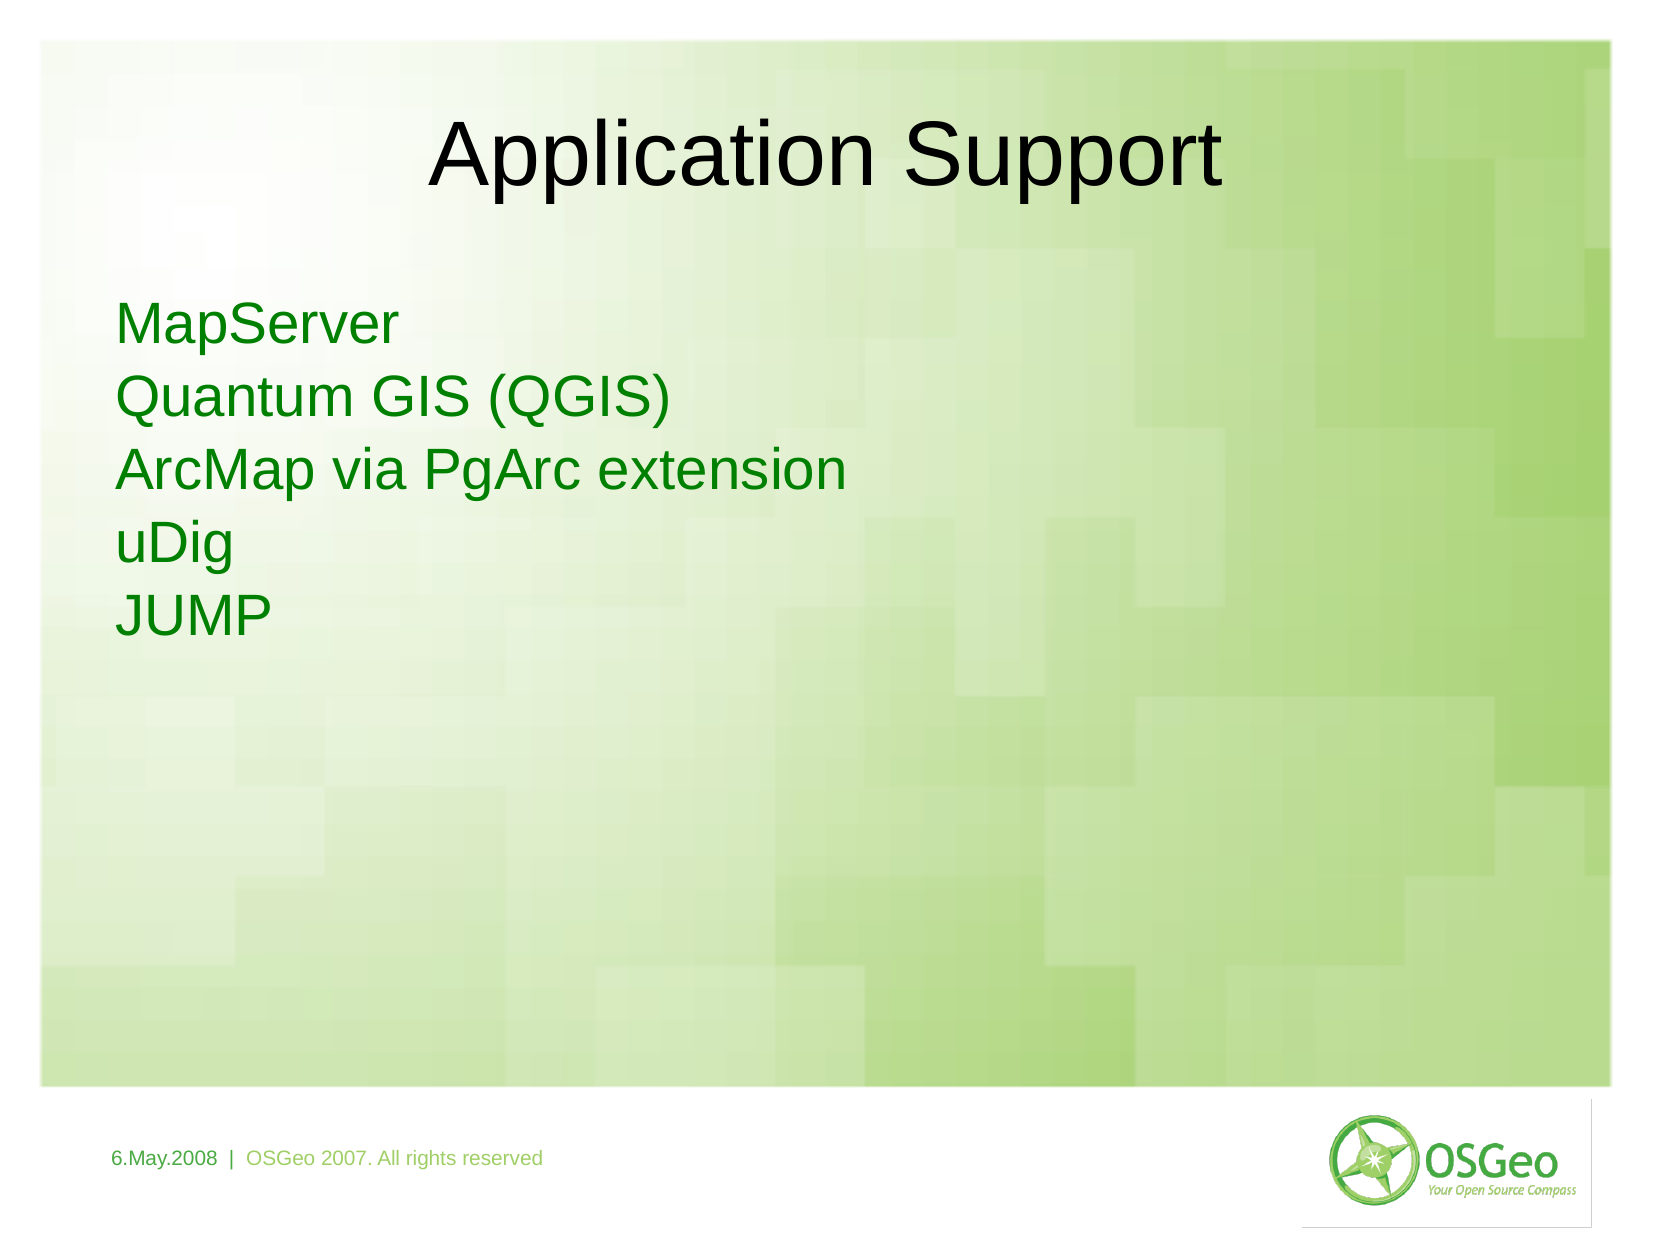

# Application Support
MapServer
Quantum GIS (QGIS)
ArcMap via PgArc extension
uDig
JUMP